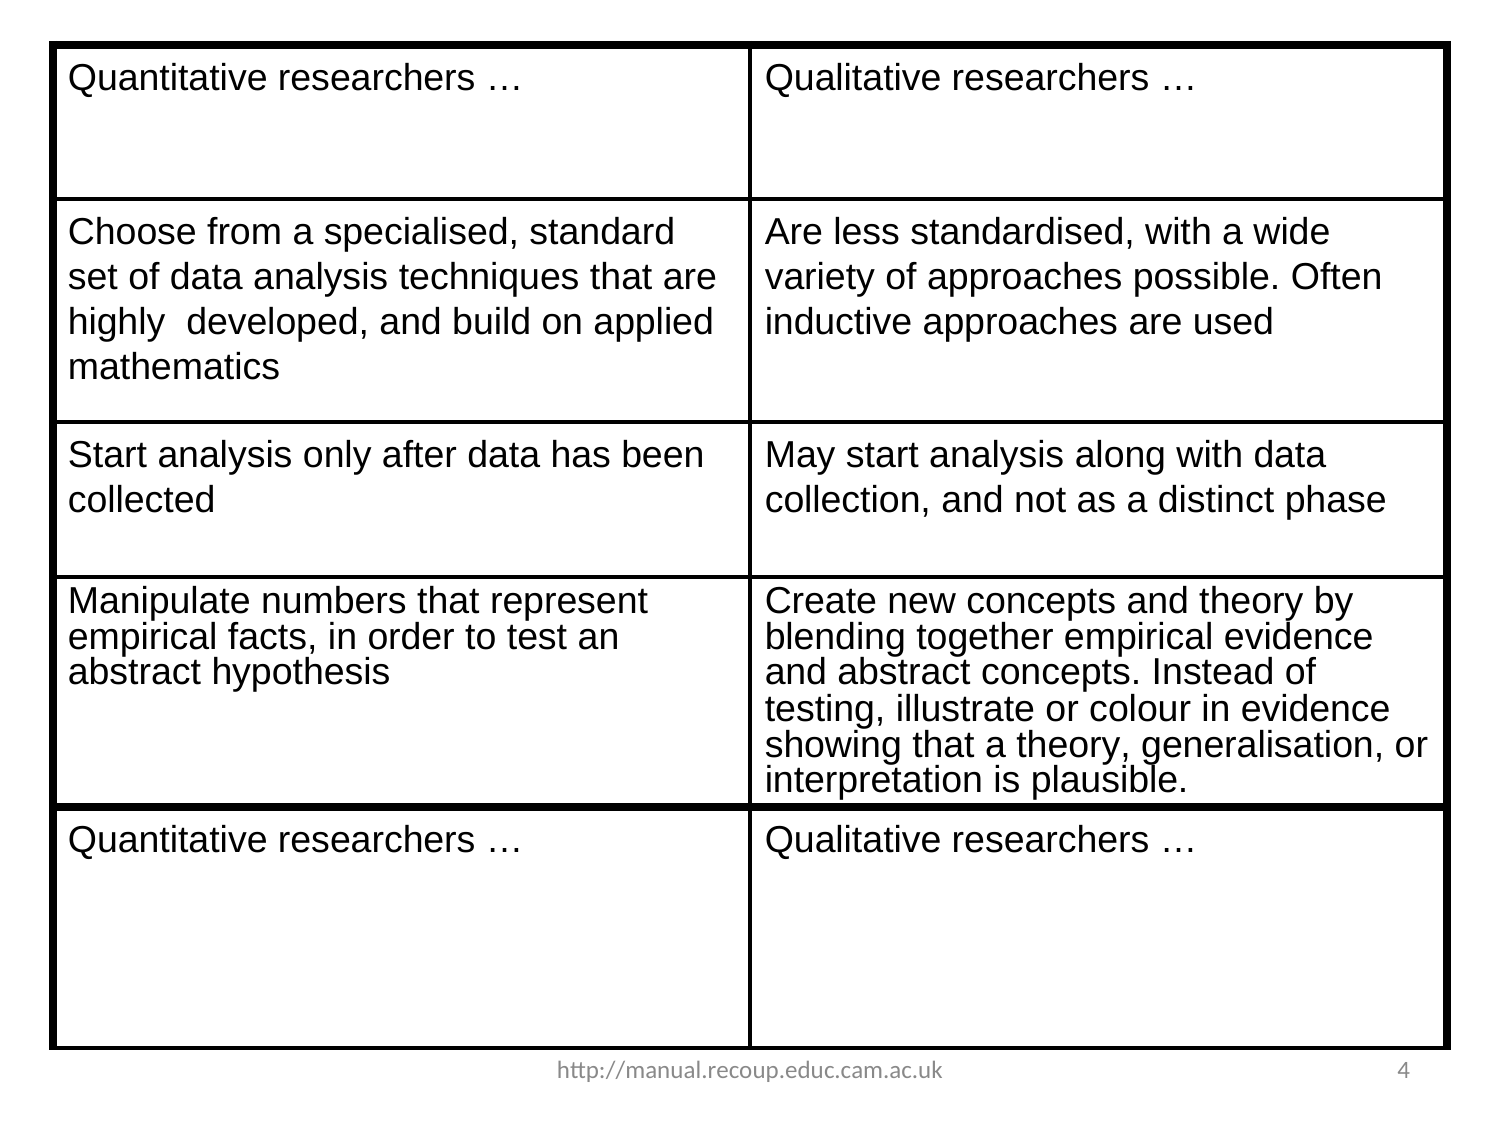

| Quantitative researchers … | Qualitative researchers … |
| --- | --- |
| Choose from a specialised, standard set of data analysis techniques that are highly developed, and build on applied mathematics | Are less standardised, with a wide variety of approaches possible. Often inductive approaches are used |
| Start analysis only after data has been collected | May start analysis along with data collection, and not as a distinct phase |
| Manipulate numbers that represent empirical facts, in order to test an abstract hypothesis | Create new concepts and theory by blending together empirical evidence and abstract concepts. Instead of testing, illustrate or colour in evidence showing that a theory, generalisation, or interpretation is plausible. |
| Quantitative researchers … | Qualitative researchers … |
http://manual.recoup.educ.cam.ac.uk
4